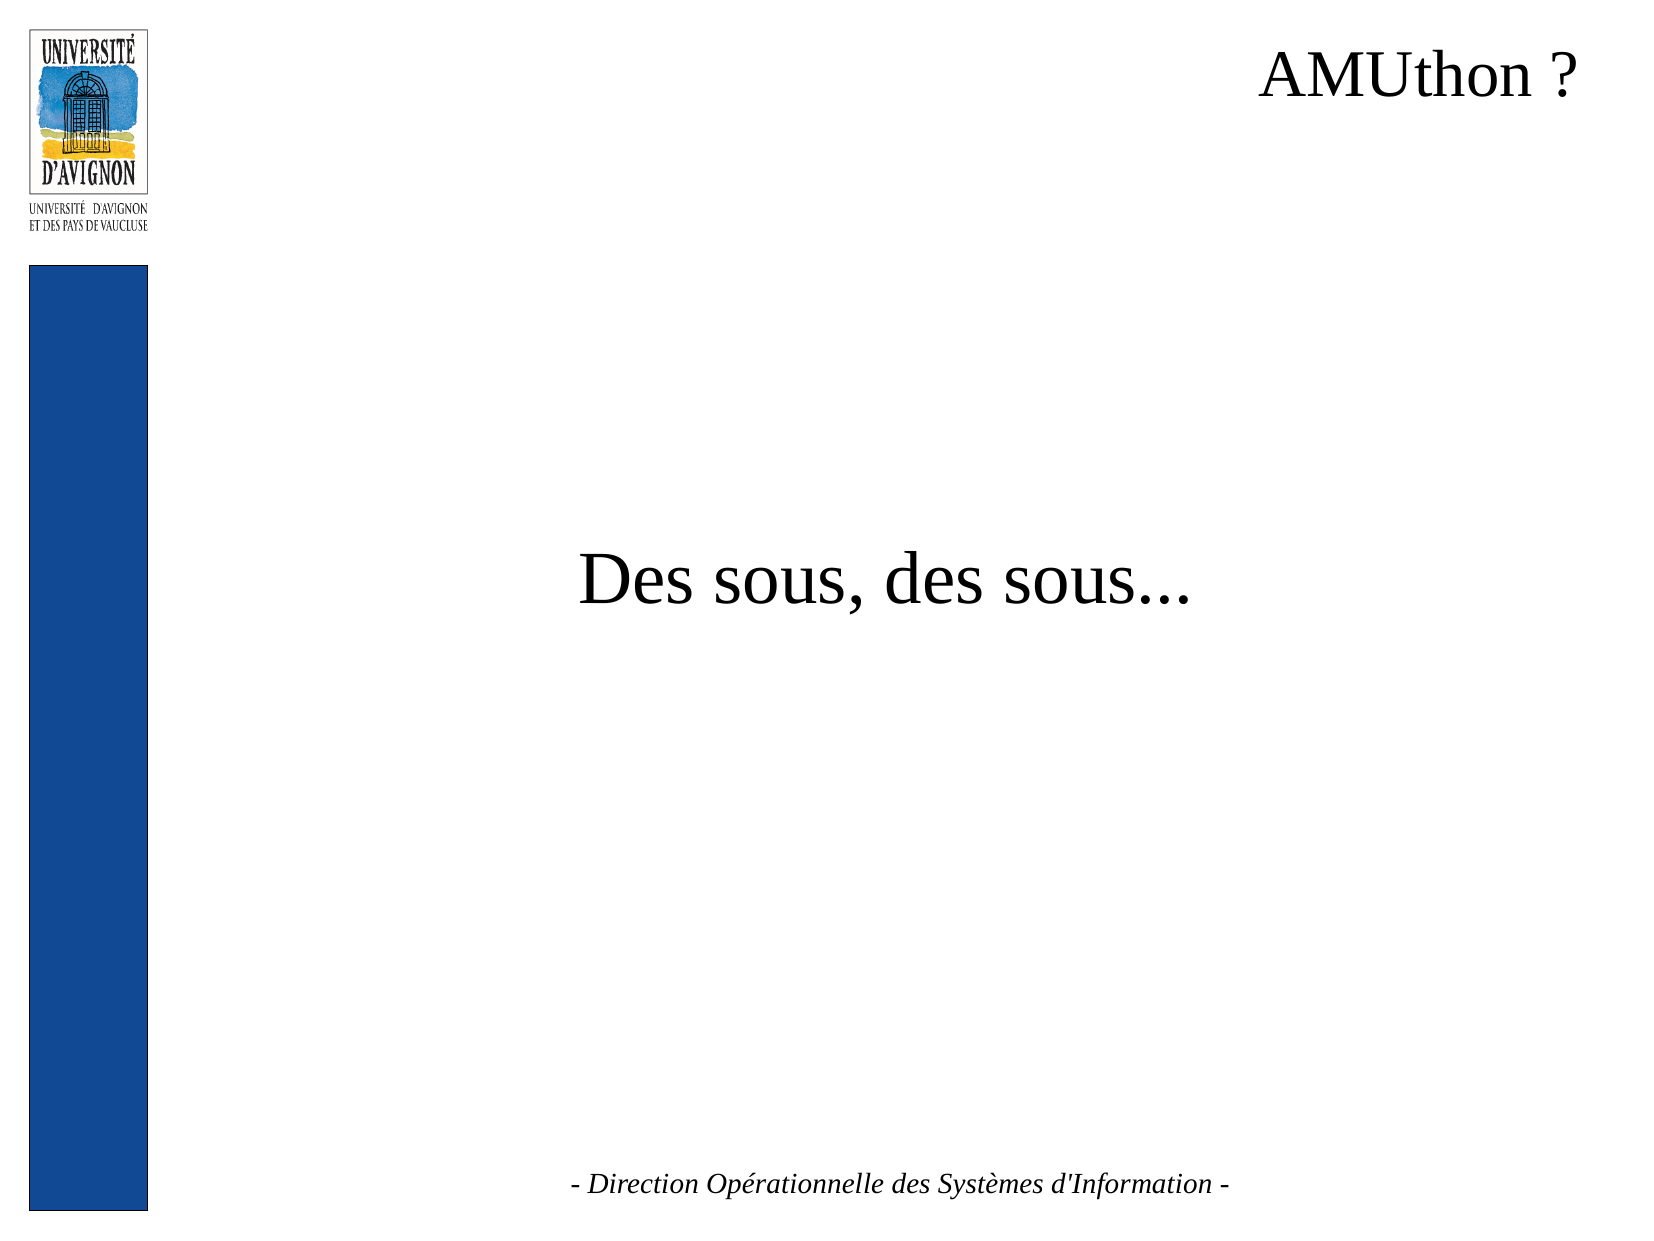

AMUthon ?
Des sous, des sous...
- Direction Opérationnelle des Systèmes d'Information -